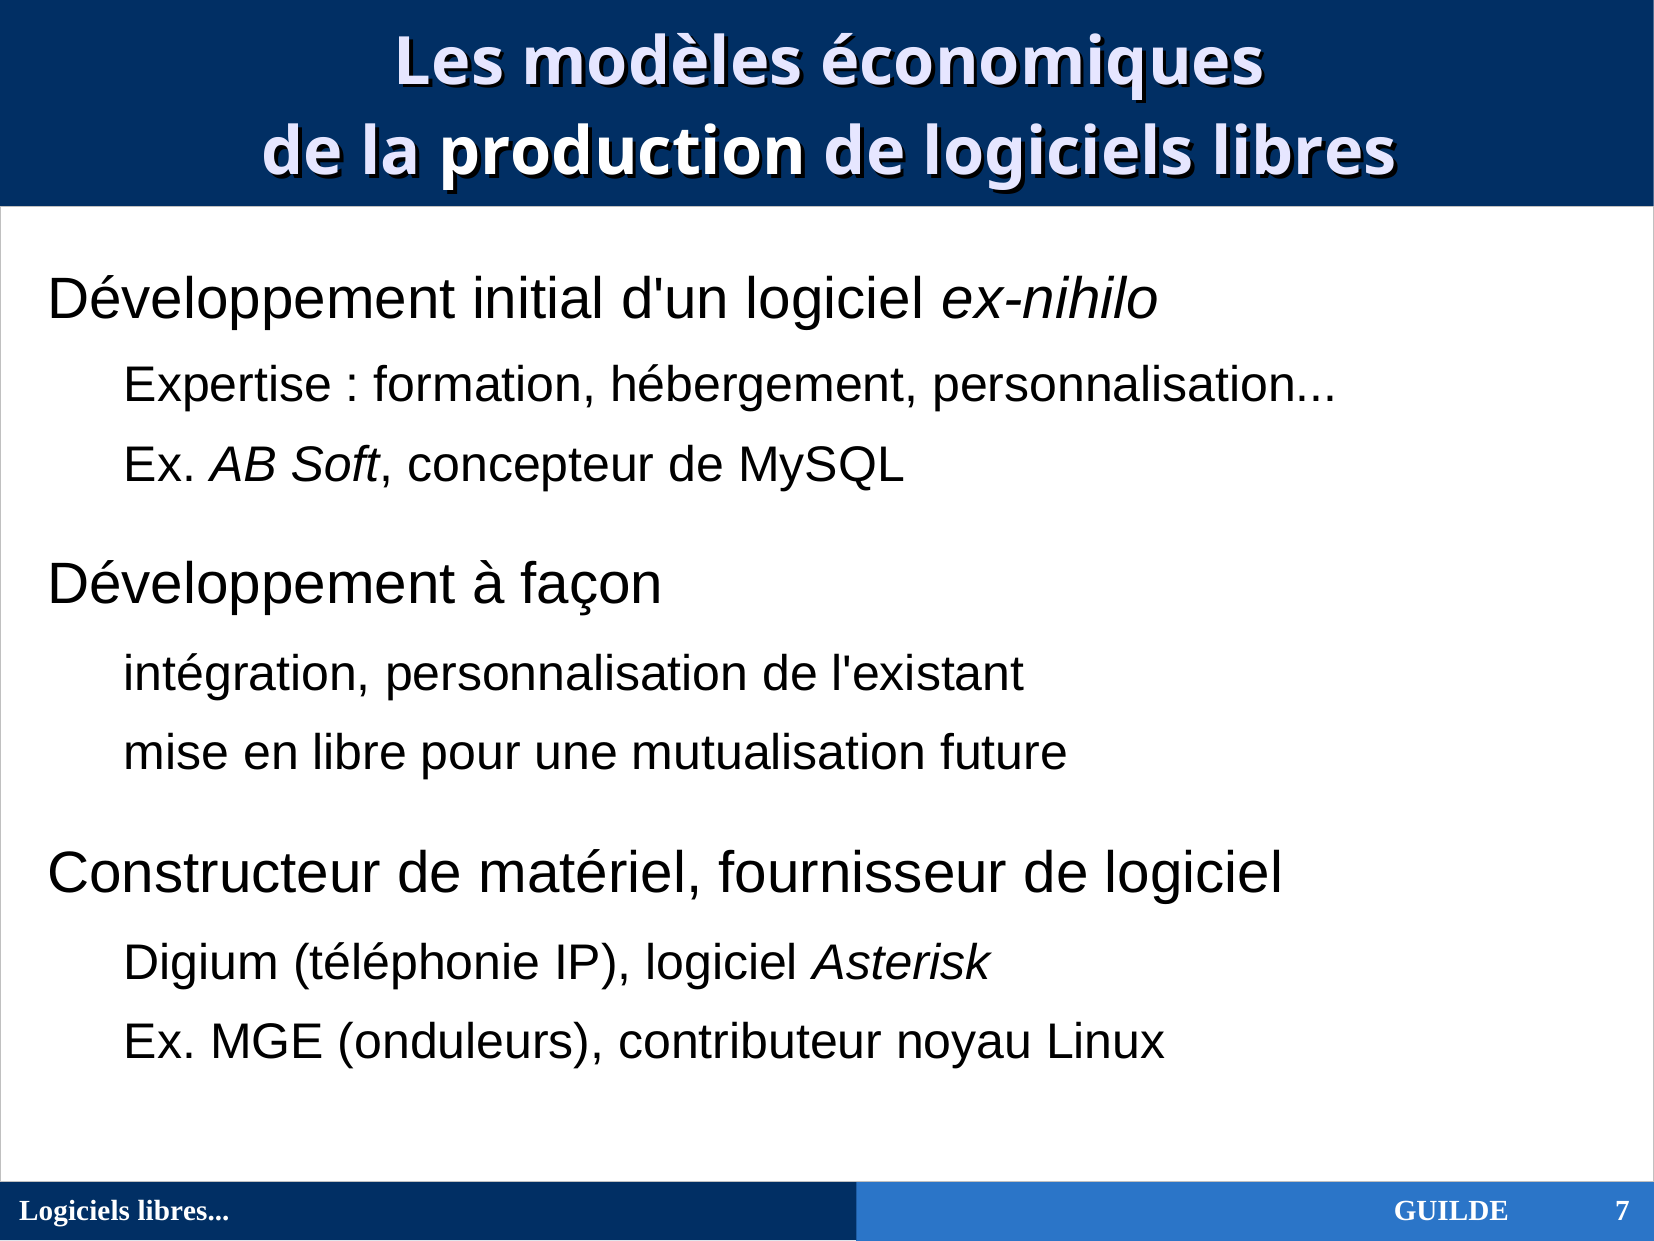

# Les modèles économiques de la production de logiciels libres
Développement initial d'un logiciel ex-nihilo
Expertise : formation, hébergement, personnalisation...
Ex. AB Soft, concepteur de MySQL
Développement à façon
intégration, personnalisation de l'existant
mise en libre pour une mutualisation future
Constructeur de matériel, fournisseur de logiciel
Digium (téléphonie IP), logiciel Asterisk
Ex. MGE (onduleurs), contributeur noyau Linux
7